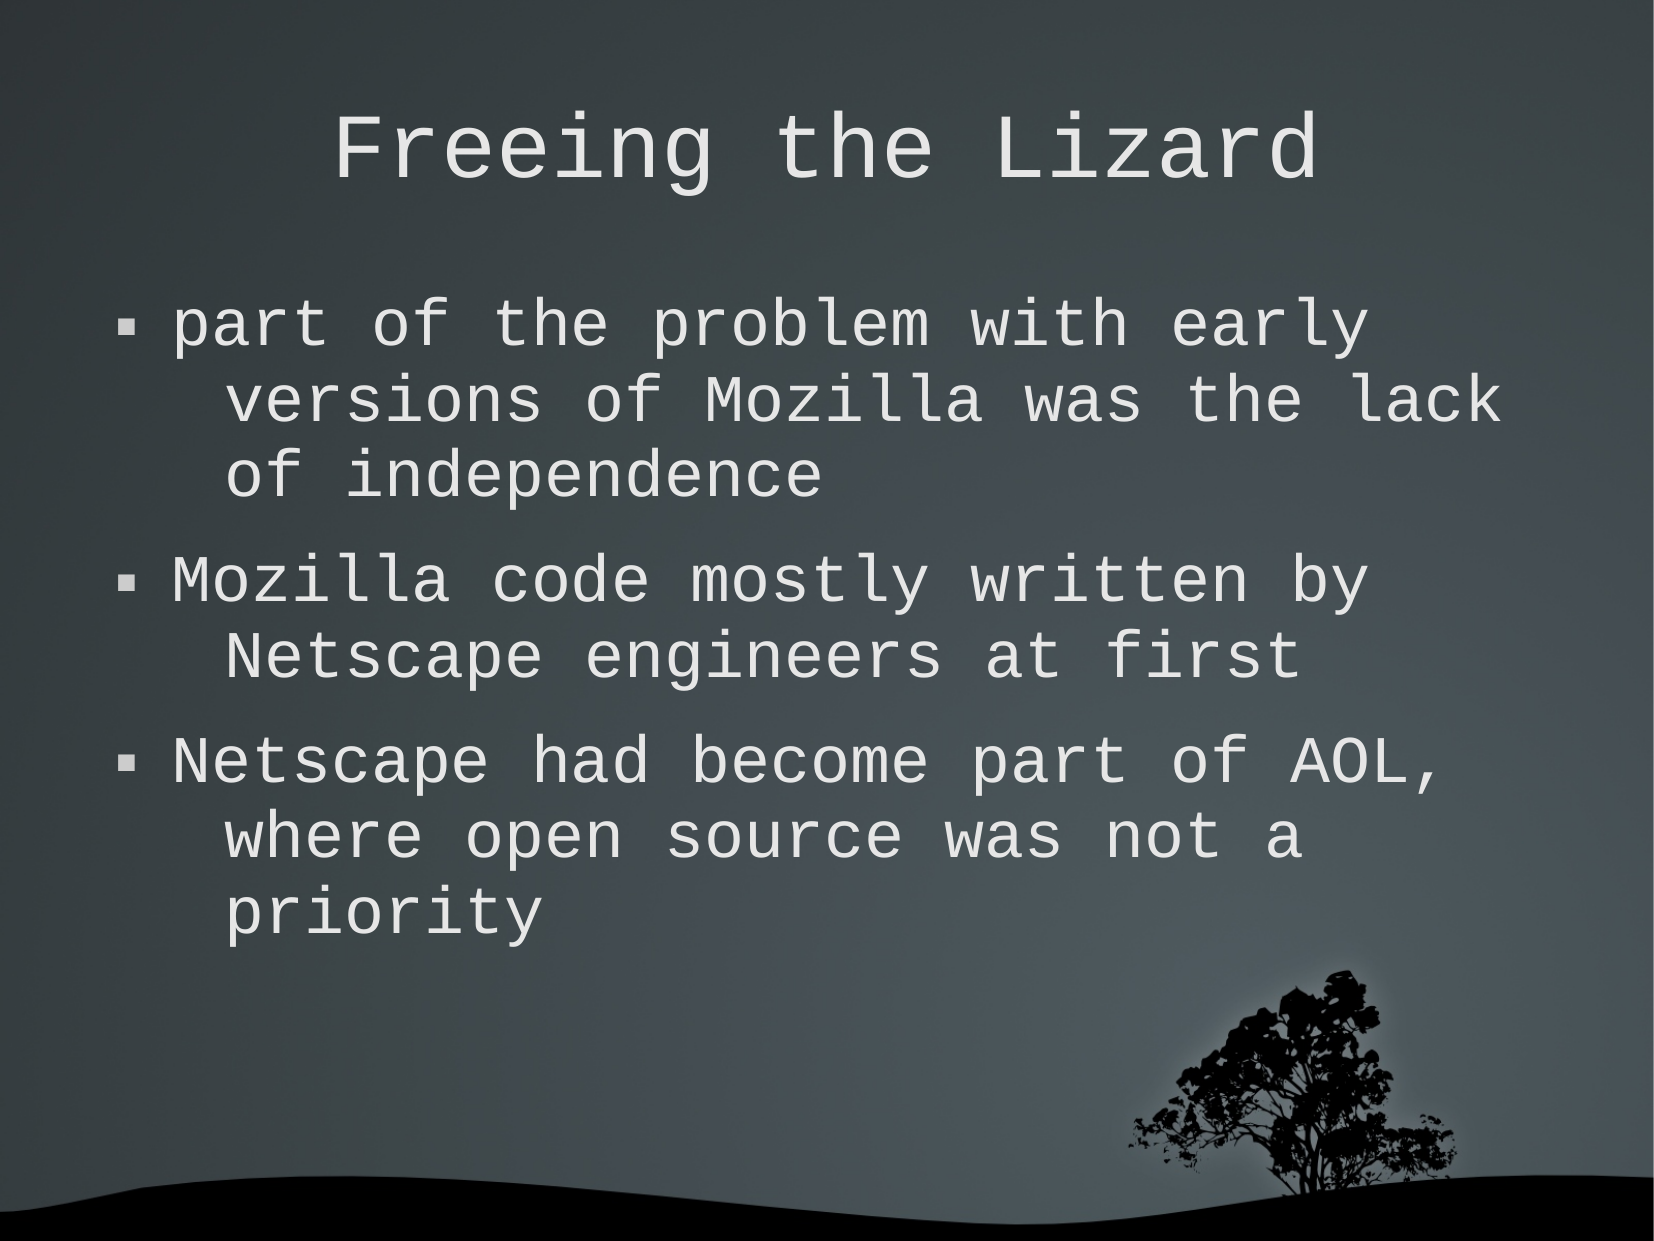

# Freeing the Lizard
part of the problem with early versions of Mozilla was the lack of independence
Mozilla code mostly written by Netscape engineers at first
Netscape had become part of AOL, where open source was not a priority